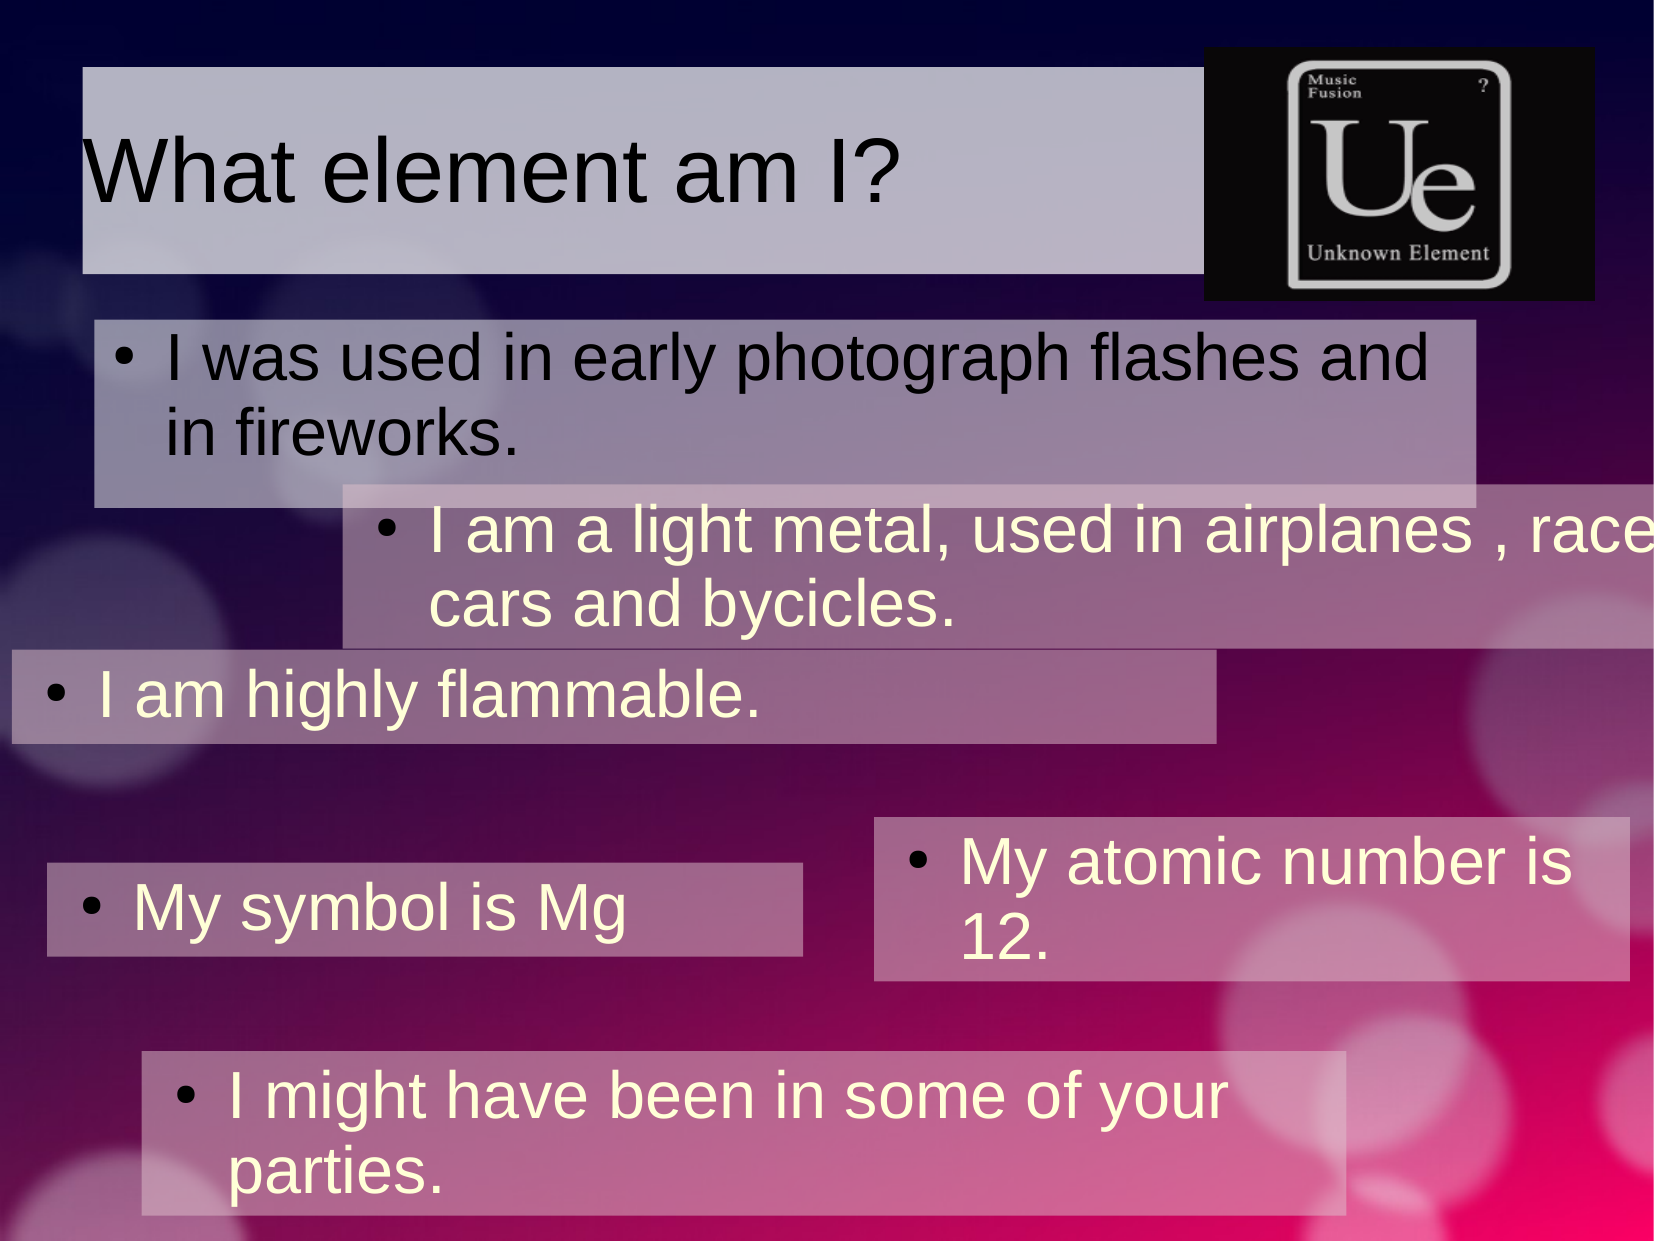

# What element am I?
I was used in early photograph flashes and in fireworks.
I am a light metal, used in airplanes , race cars and bycicles.
I am highly flammable.
My atomic number is 12.
My symbol is Mg
I might have been in some of your parties.